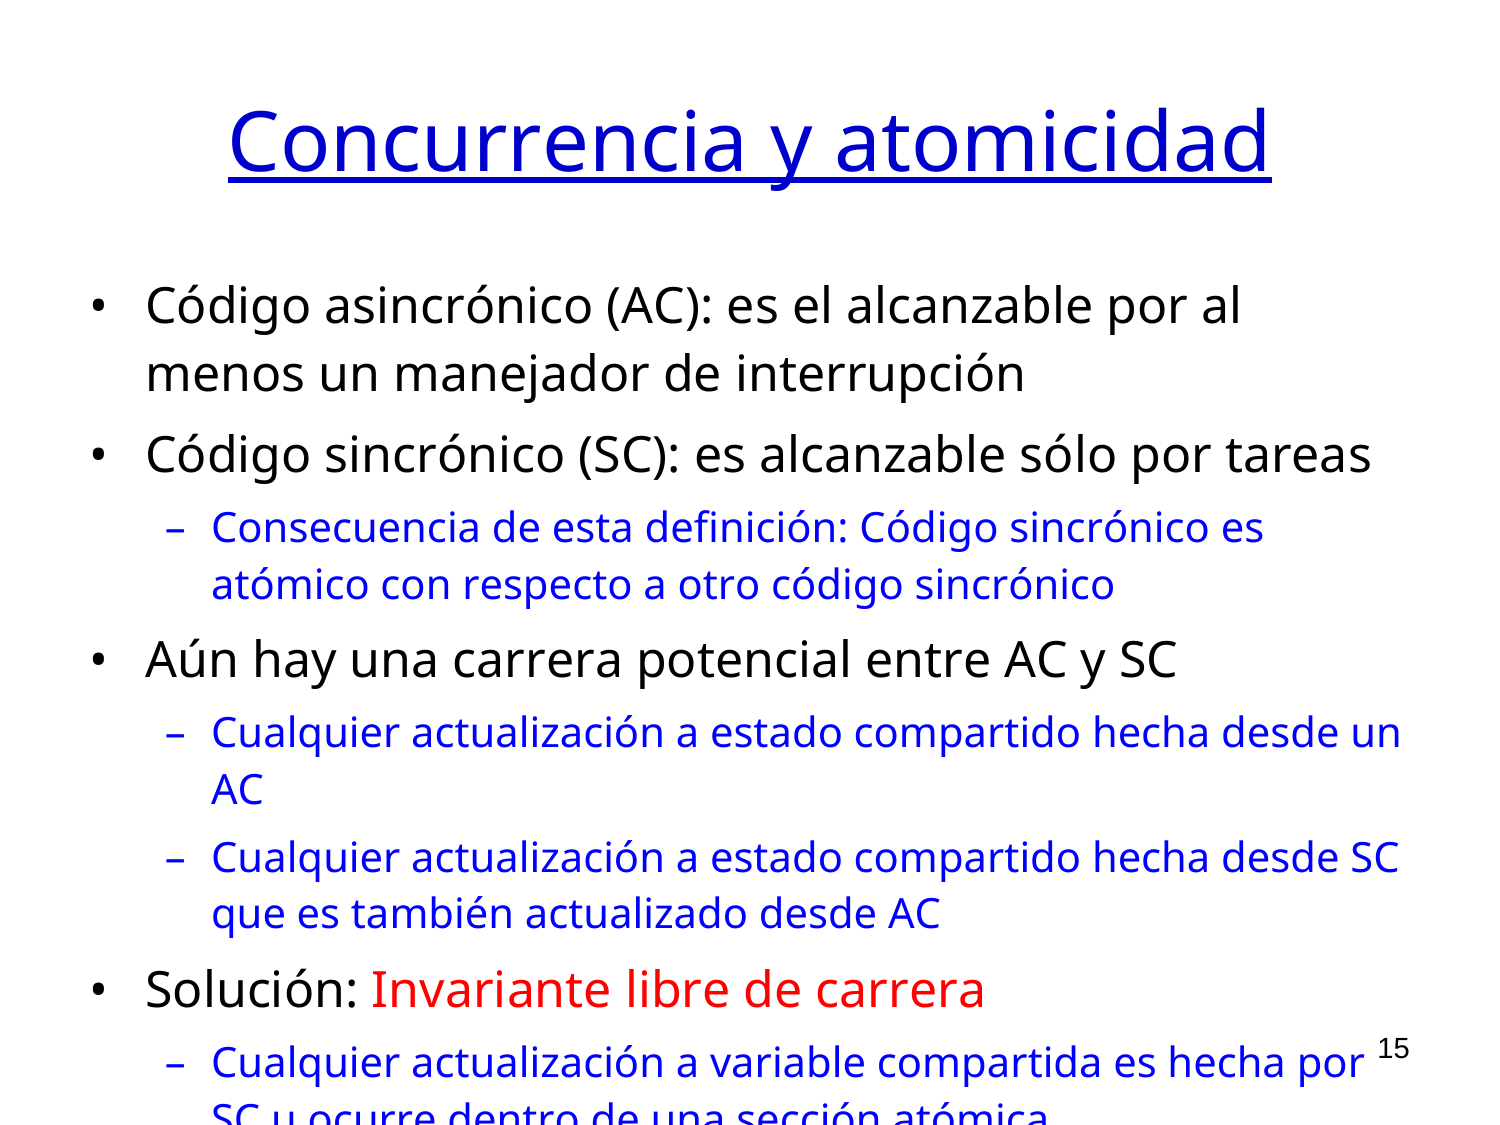

# Concurrencia y atomicidad
Código asincrónico (AC): es el alcanzable por al menos un manejador de interrupción
Código sincrónico (SC): es alcanzable sólo por tareas
Consecuencia de esta definición: Código sincrónico es atómico con respecto a otro código sincrónico
Aún hay una carrera potencial entre AC y SC
Cualquier actualización a estado compartido hecha desde un AC
Cualquier actualización a estado compartido hecha desde SC que es también actualizado desde AC
Solución: Invariante libre de carrera
Cualquier actualización a variable compartida es hecha por SC u ocurre dentro de una sección atómica
15